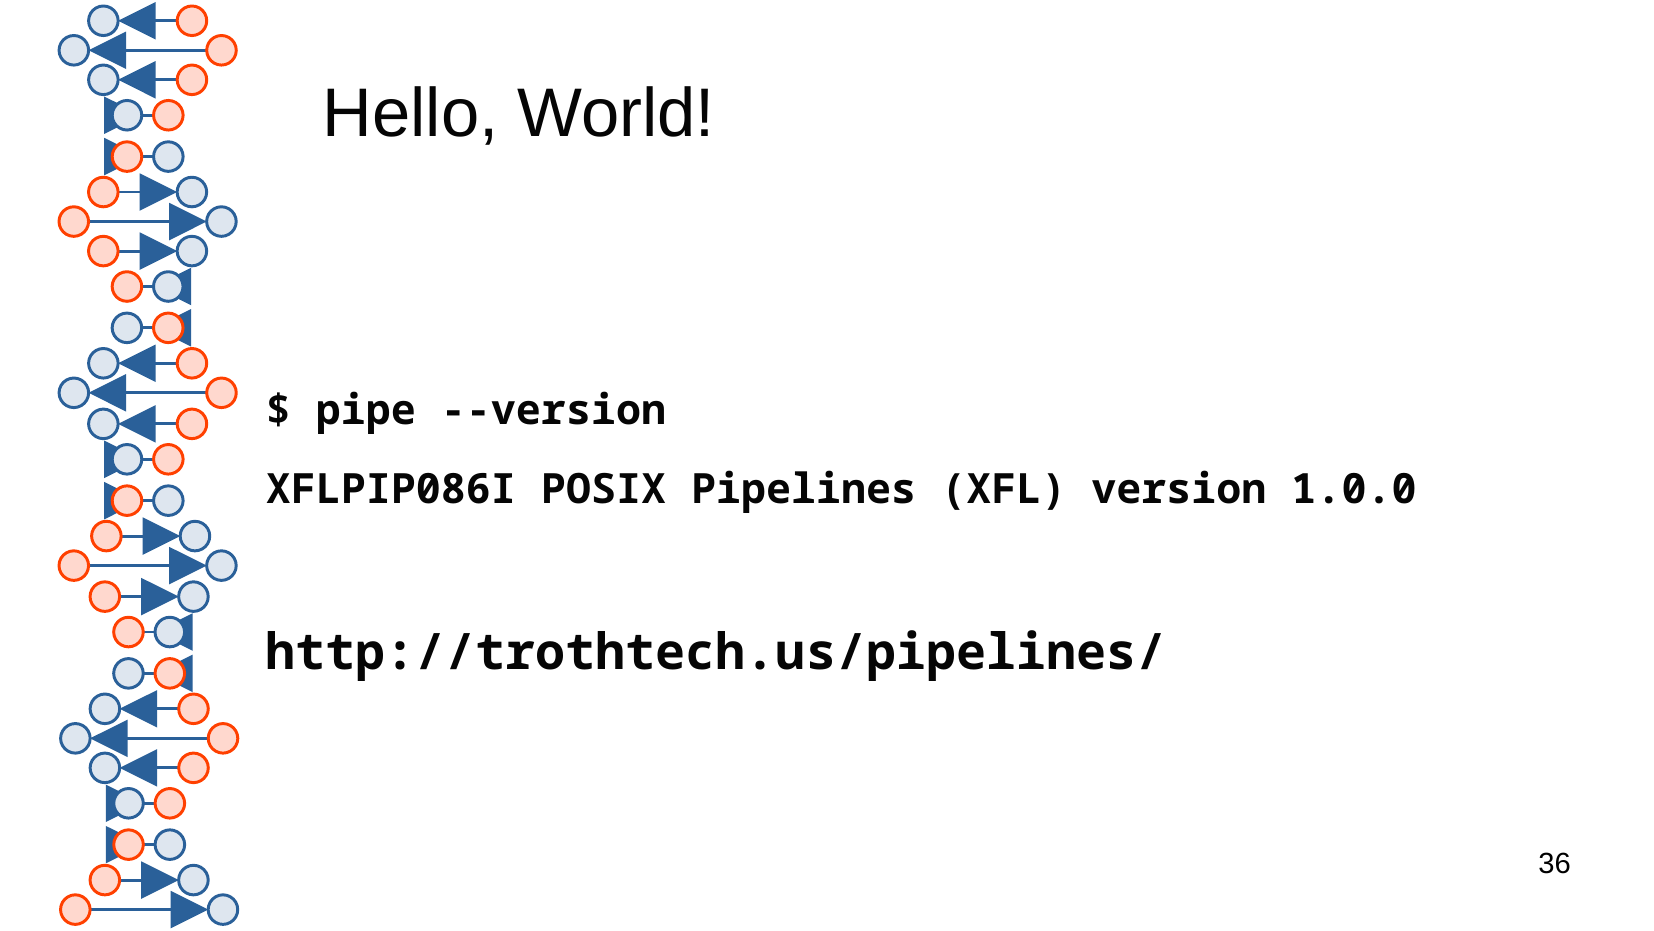

# Hello, World!
$ pipe --version
XFLPIP086I POSIX Pipelines (XFL) version 1.0.0
http://trothtech.us/pipelines/
36